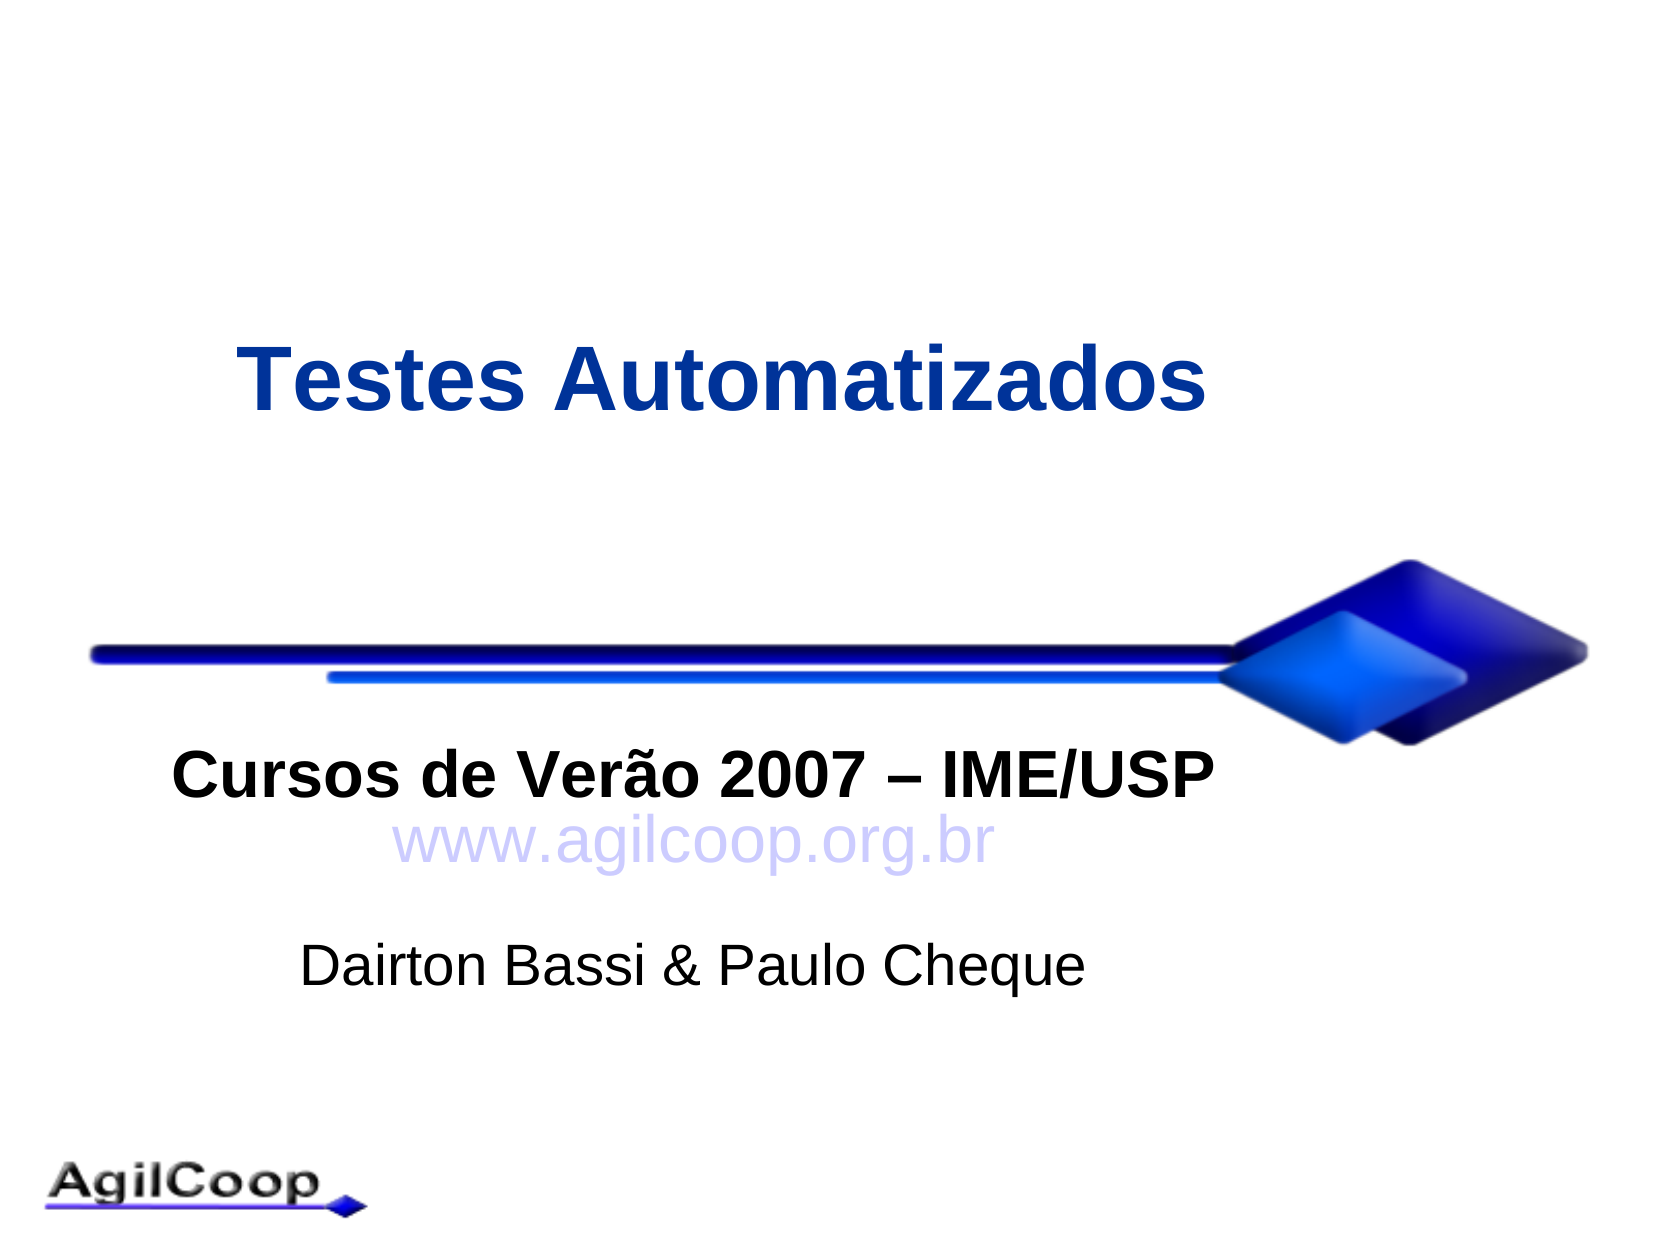

# Testes Automatizados
Cursos de Verão 2007 – IME/USP
www.agilcoop.org.br
Dairton Bassi & Paulo Cheque